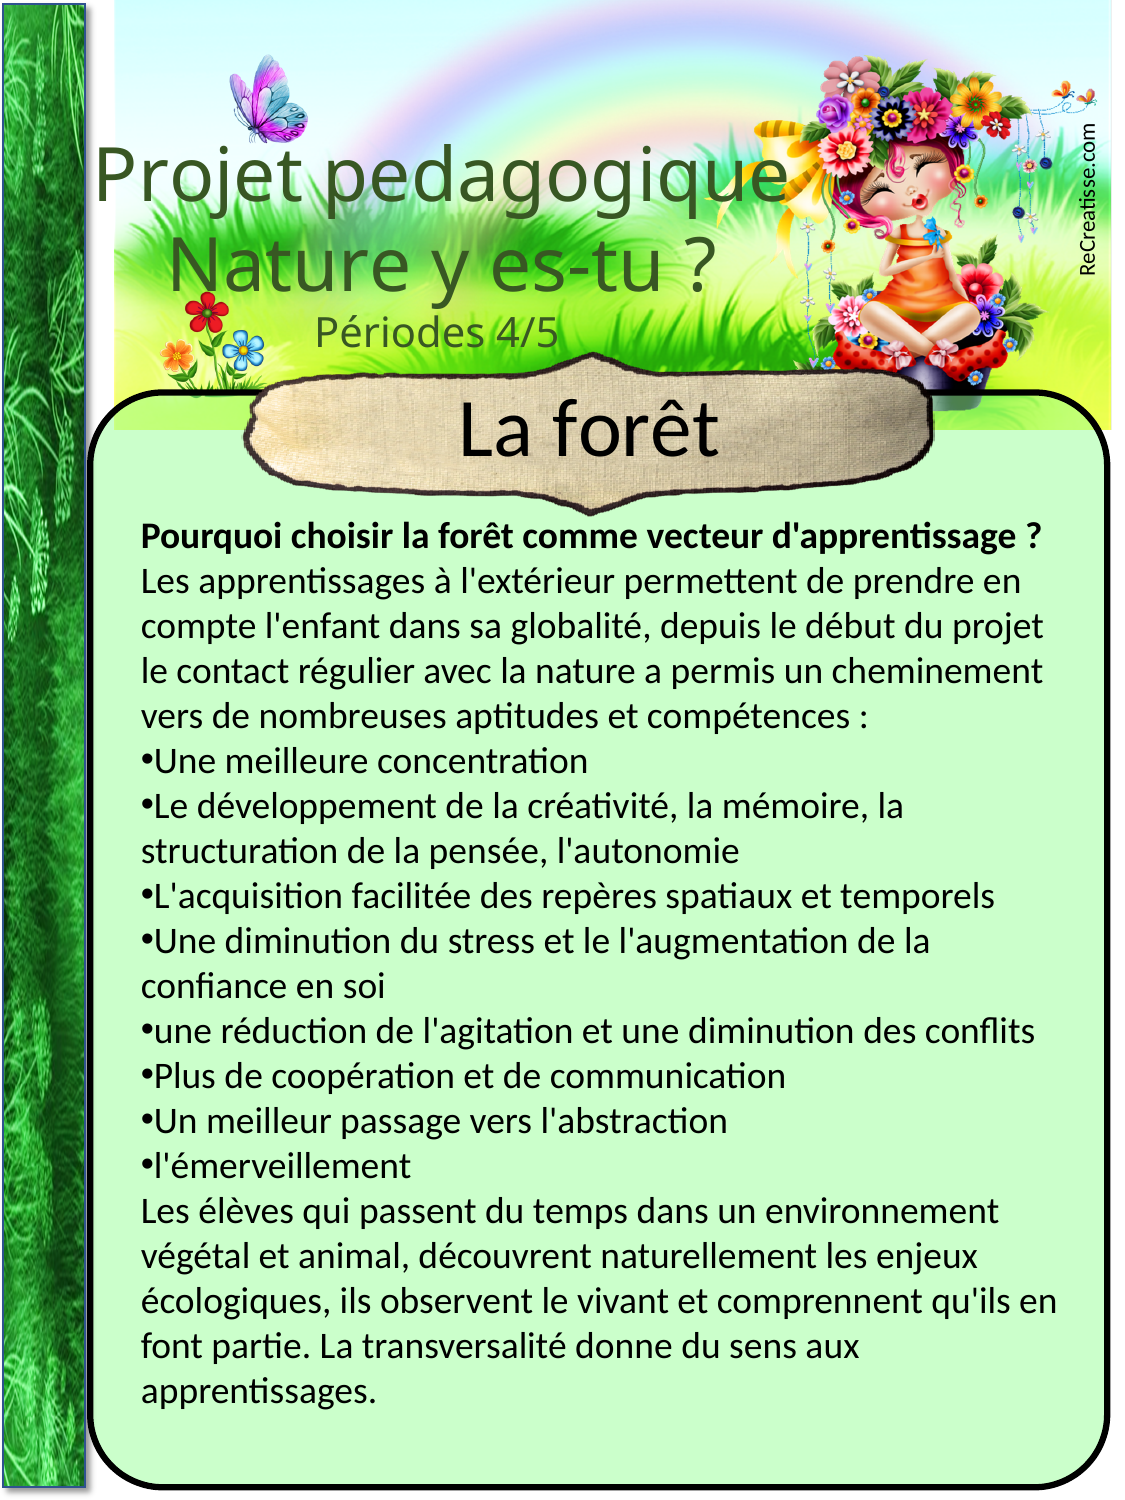

Projet pedagogique
Nature y es-tu ?
Périodes 4/5
ReCreatisse.com
La forêt
Introduction :
Pourquoi choisir la forêt comme vecteur d'apprentissage ?
Les apprentissages à l'extérieur permettent de prendre en compte l'enfant dans sa globalité, depuis le début du projet le contact régulier avec la nature a permis un cheminement  vers de nombreuses aptitudes et compétences :
Une meilleure concentration
Le développement de la créativité, la mémoire, la structuration de la pensée, l'autonomie
L'acquisition facilitée des repères spatiaux et temporels
Une diminution du stress et le l'augmentation de la confiance en soi
une réduction de l'agitation et une diminution des conflits
Plus de coopération et de communication
Un meilleur passage vers l'abstraction
l'émerveillement
Les élèves qui passent du temps dans un environnement végétal et animal, découvrent naturellement les enjeux écologiques, ils observent le vivant et comprennent qu'ils en font partie. La transversalité donne du sens aux apprentissages.